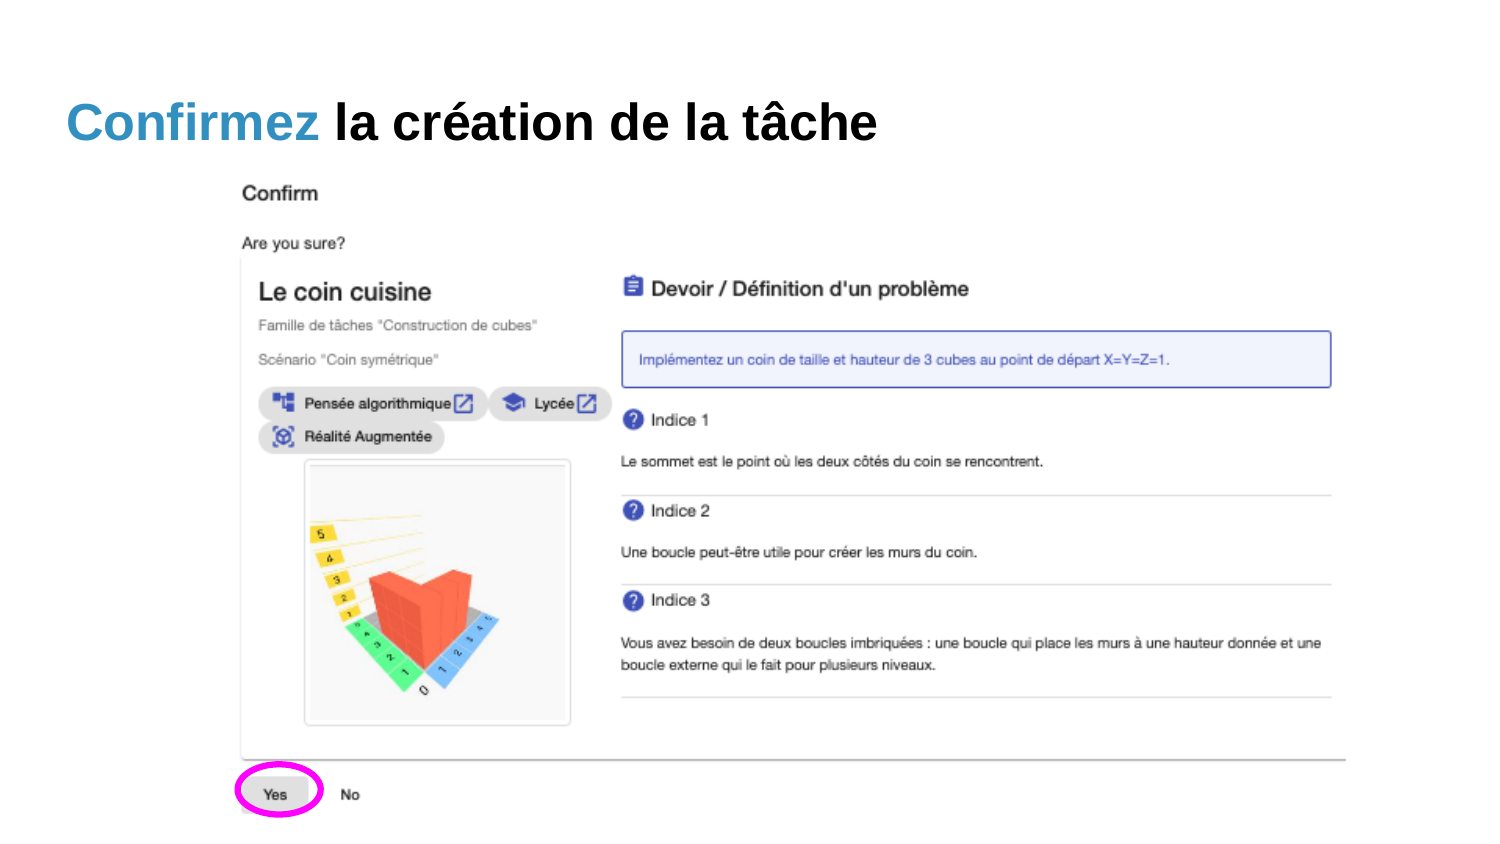

# Confirmez la création de la tâche